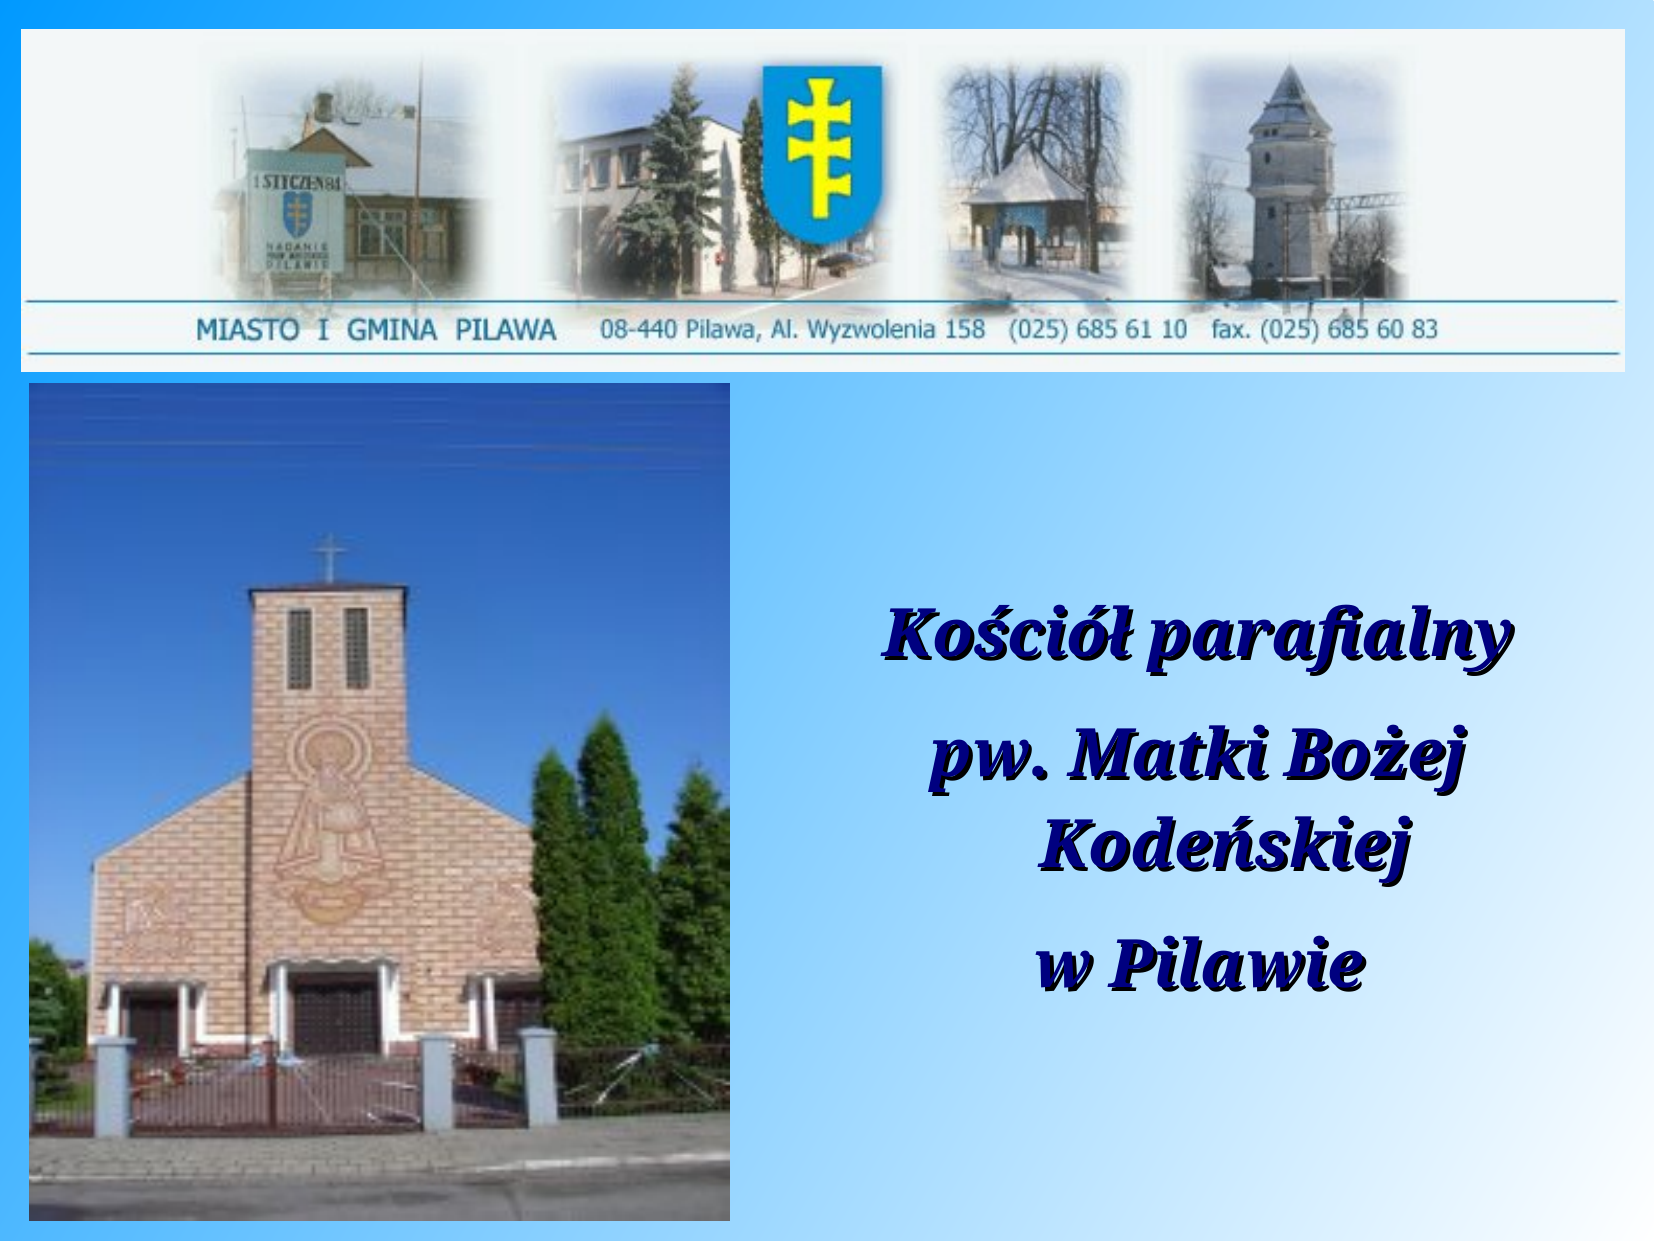

#
Kościół parafialny
pw. Matki Bożej Kodeńskiej
w Pilawie